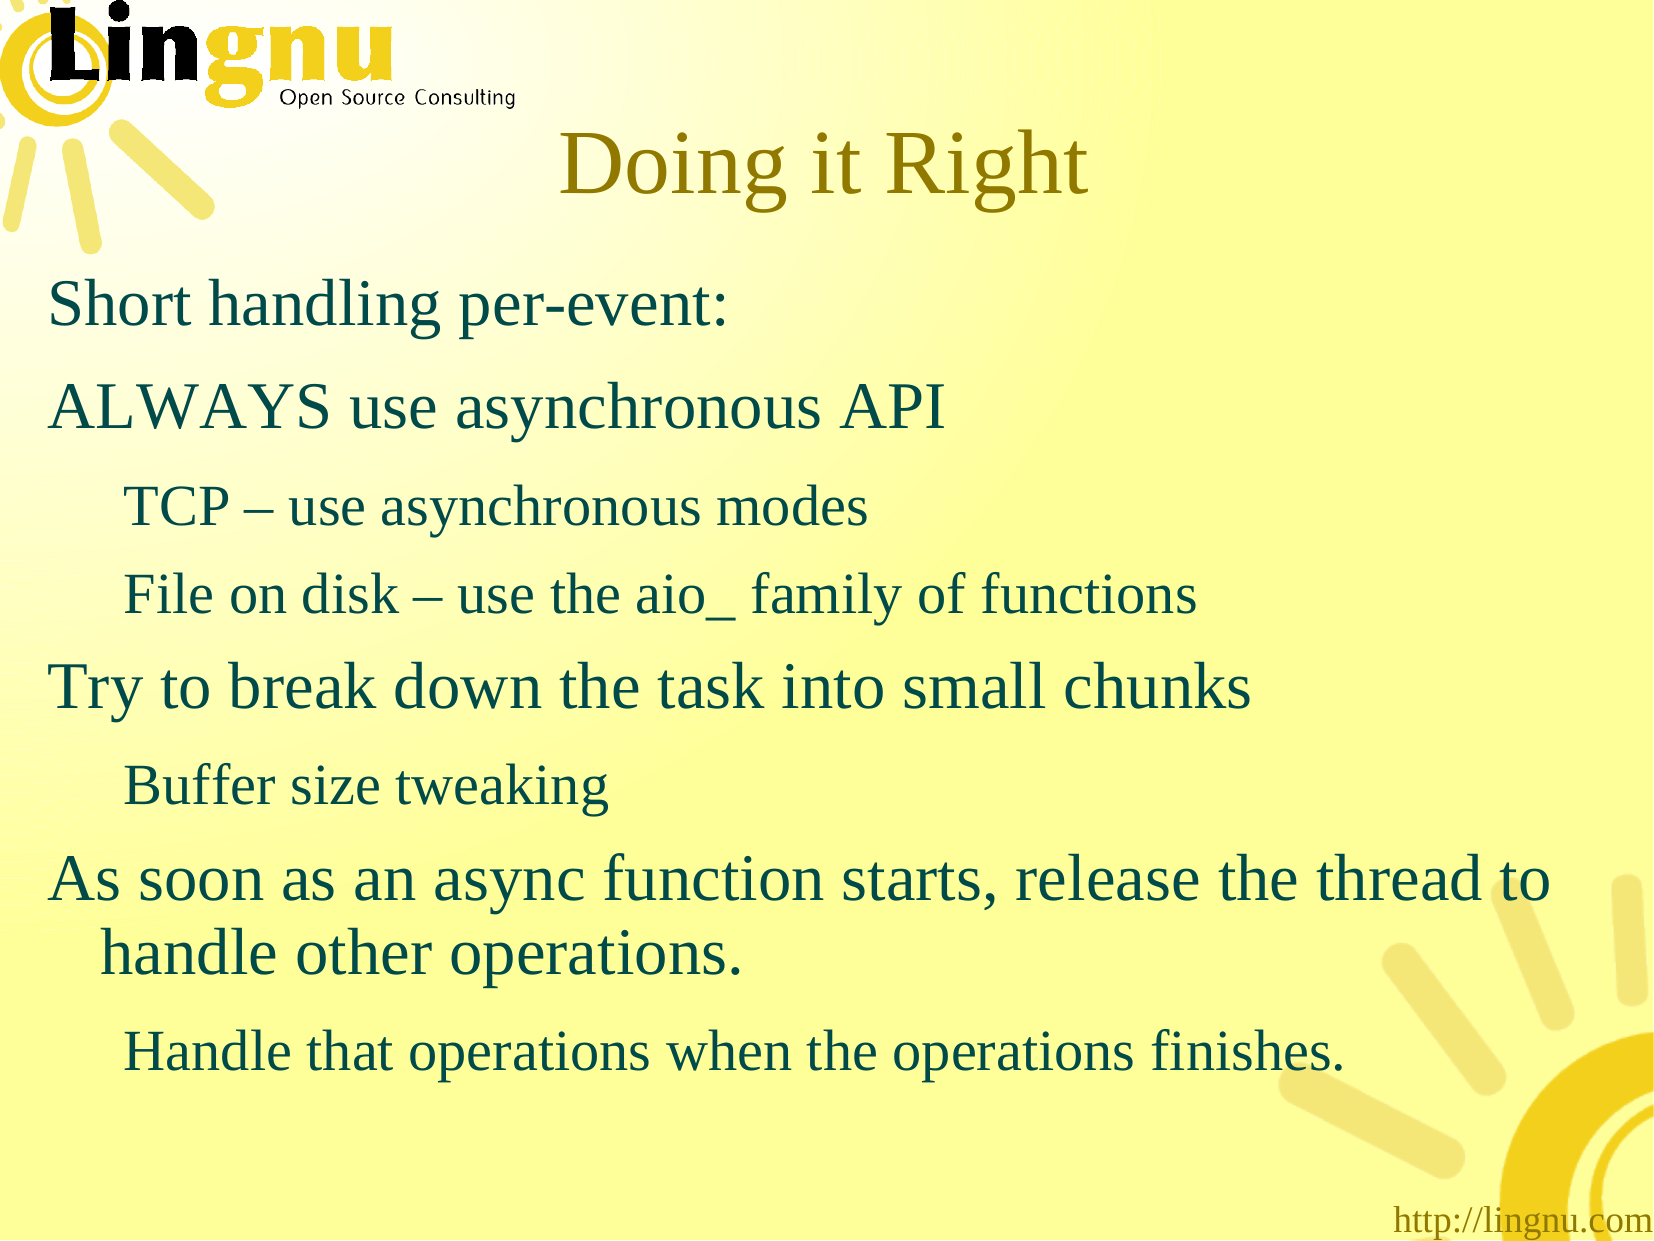

# Doing it Right
Short handling per-event:
ALWAYS use asynchronous API
TCP – use asynchronous modes
File on disk – use the aio_ family of functions
Try to break down the task into small chunks
Buffer size tweaking
As soon as an async function starts, release the thread to handle other operations.
Handle that operations when the operations finishes.